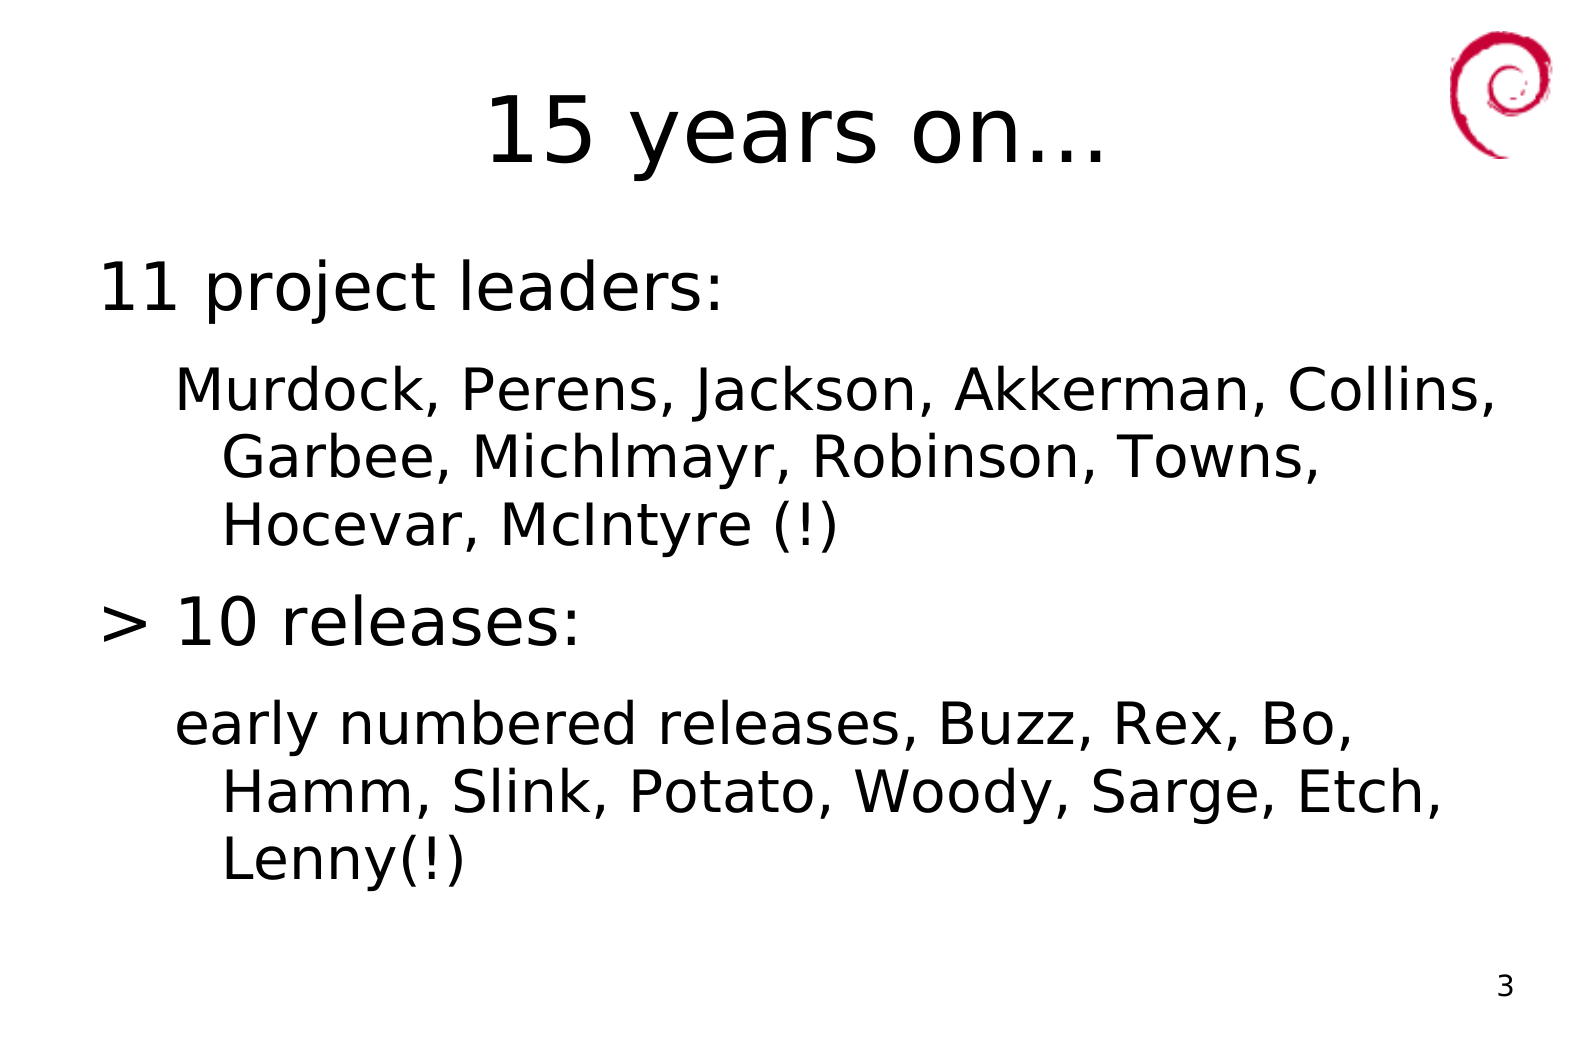

# 15 years on...
11 project leaders:
Murdock, Perens, Jackson, Akkerman, Collins, Garbee, Michlmayr, Robinson, Towns, Hocevar, McIntyre (!)
> 10 releases:
early numbered releases, Buzz, Rex, Bo, Hamm, Slink, Potato, Woody, Sarge, Etch, Lenny(!)
3